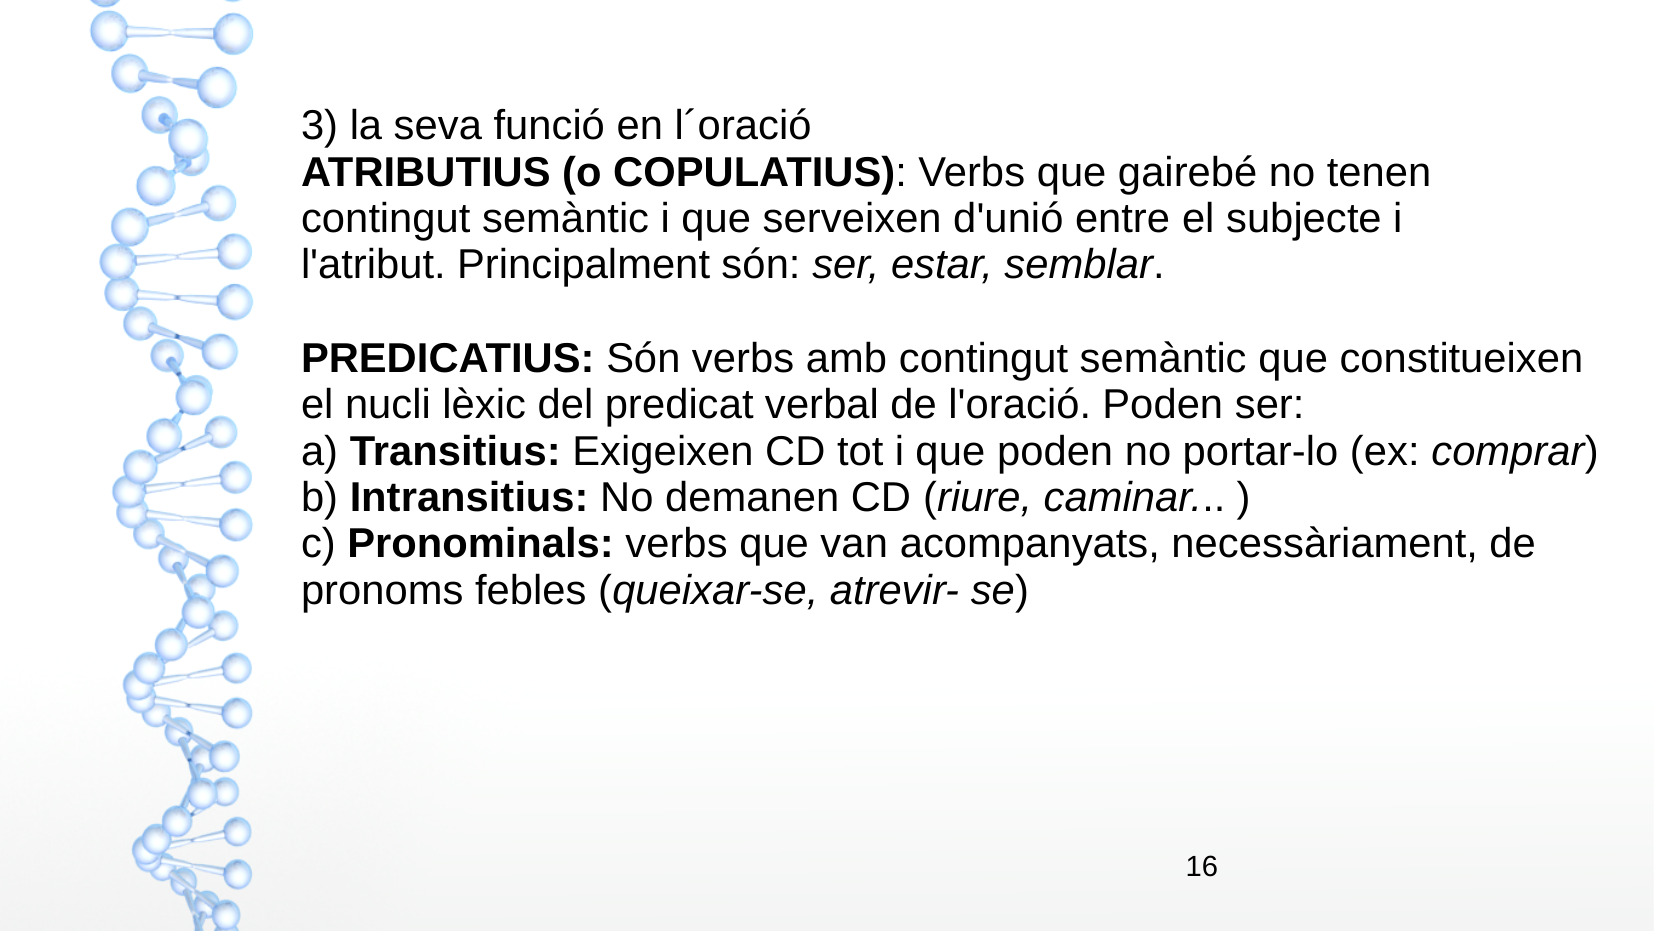

3) la seva funció en l´oració
ATRIBUTIUS (o COPULATIUS): Verbs que gairebé no tenen
contingut semàntic i que serveixen d'unió entre el subjecte i
l'atribut. Principalment són: ser, estar, semblar.
PREDICATIUS: Són verbs amb contingut semàntic que constitueixen
el nucli lèxic del predicat verbal de l'oració. Poden ser:
a) Transitius: Exigeixen CD tot i que poden no portar-lo (ex: comprar)
b) Intransitius: No demanen CD (riure, caminar... )
c) Pronominals: verbs que van acompanyats, necessàriament, de
pronoms febles (queixar-se, atrevir- se)